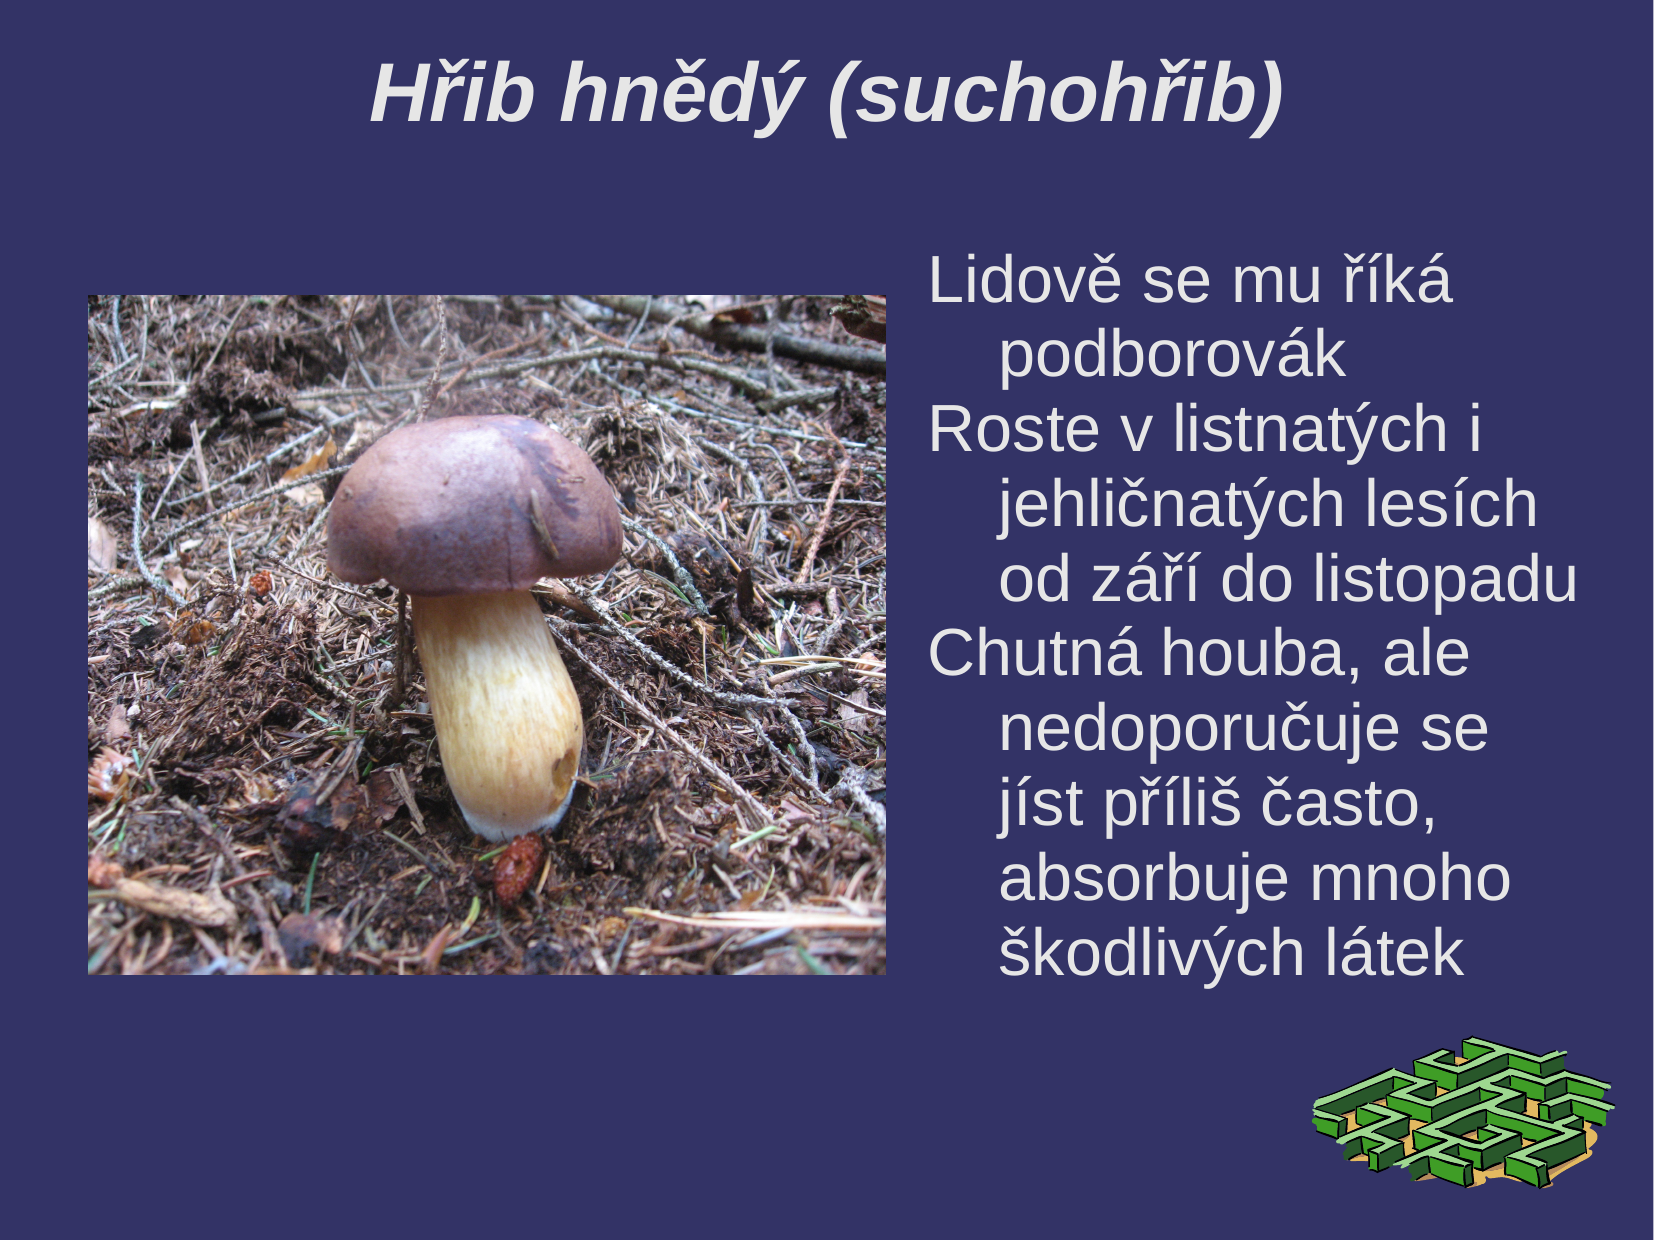

# Hřib hnědý (suchohřib)
Lidově se mu říká podborovák
Roste v listnatých i jehličnatých lesích od září do listopadu
Chutná houba, ale nedoporučuje se jíst příliš často, absorbuje mnoho škodlivých látek